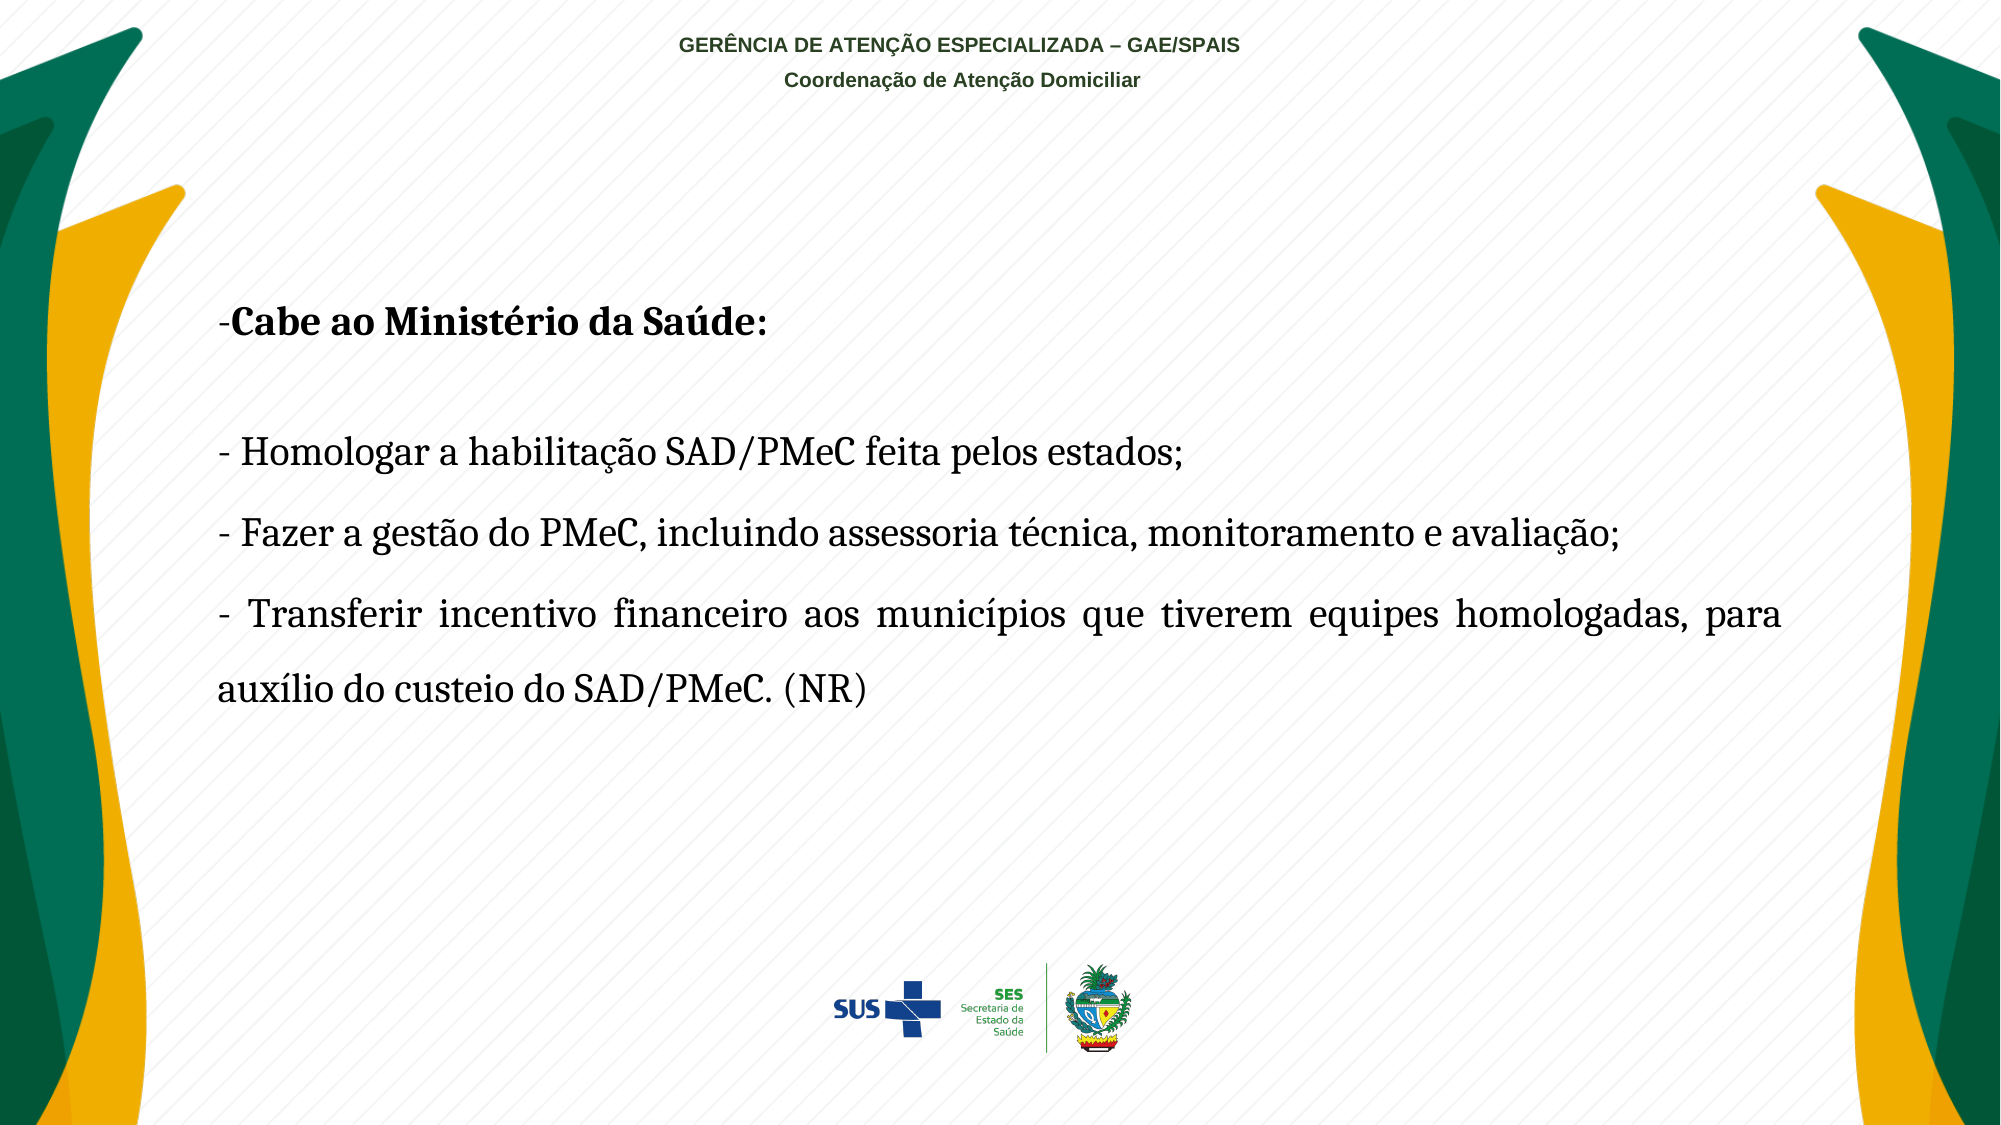

GERÊNCIA DE ATENÇÃO ESPECIALIZADA – GAE/SPAIS
 Coordenação de Atenção Domiciliar
-Cabe ao Ministério da Saúde:
- Homologar a habilitação SAD/PMeC feita pelos estados;
- Fazer a gestão do PMeC, incluindo assessoria técnica, monitoramento e avaliação;
- Transferir incentivo financeiro aos municípios que tiverem equipes homologadas, para auxílio do custeio do SAD/PMeC. (NR)